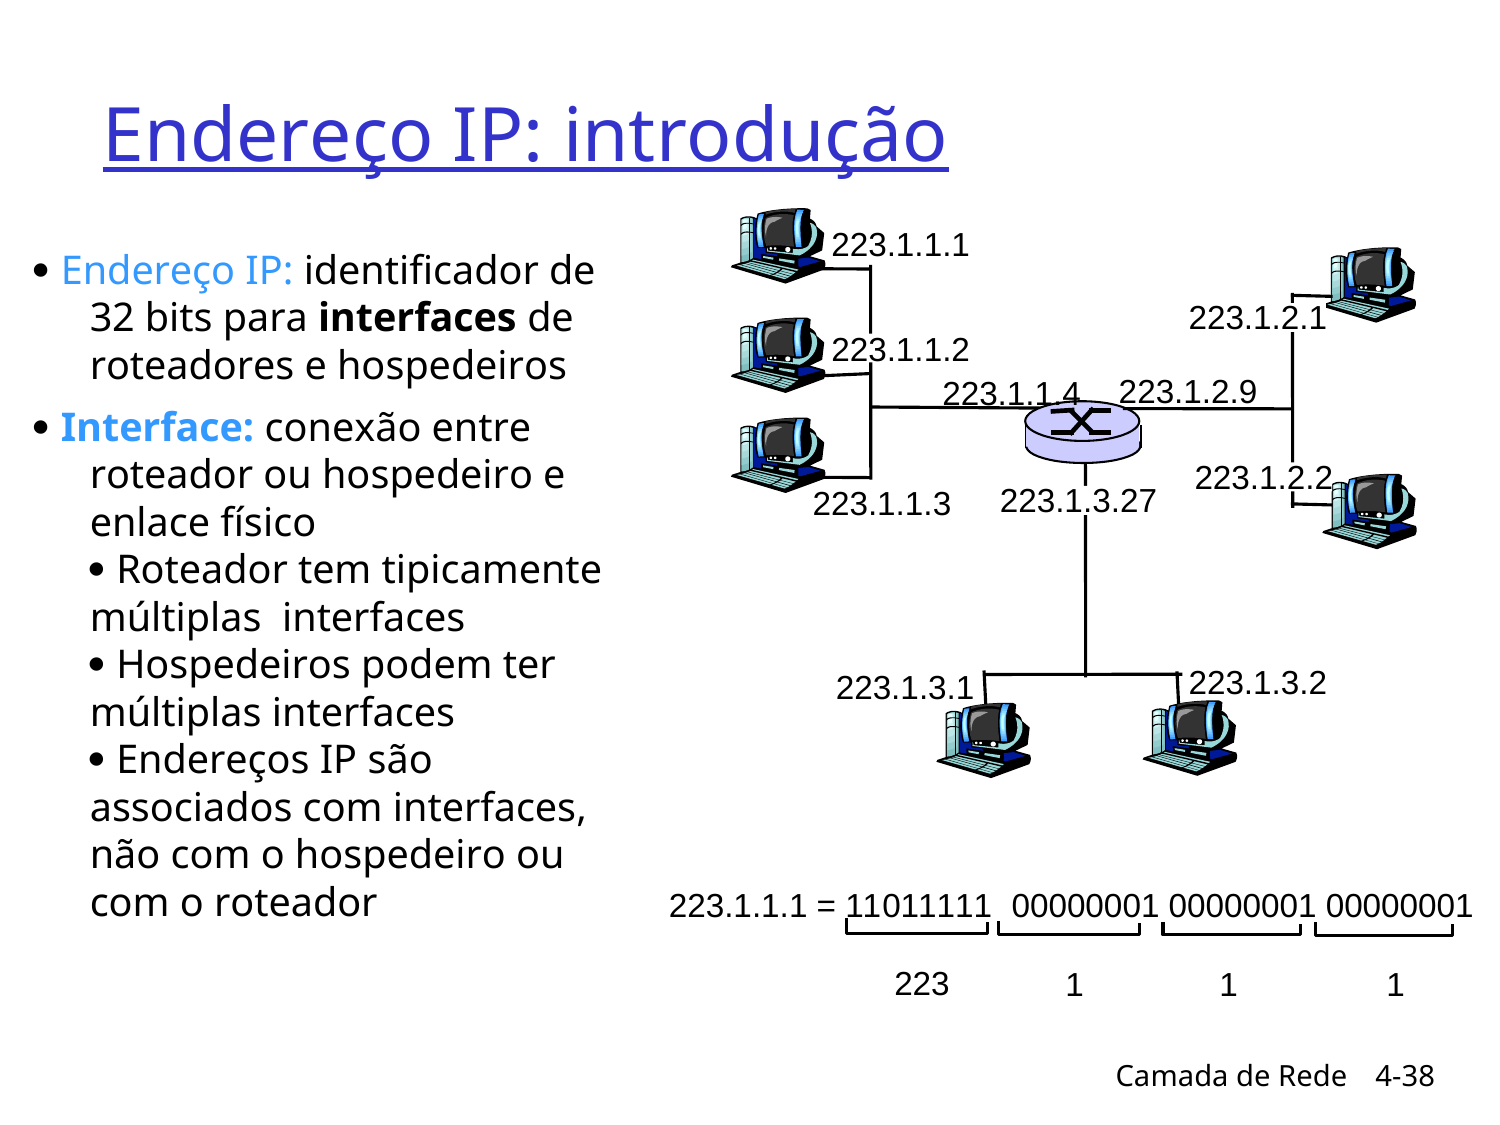

Endereço IP: introdução
223.1.1.1
 Endereço IP: identificador de 32 bits para interfaces de roteadores e hospedeiros
 Interface: conexão entre roteador ou hospedeiro e enlace físico
	 Roteador tem tipicamente múltiplas interfaces
	 Hospedeiros podem ter múltiplas interfaces
	 Endereços IP são associados com interfaces, não com o hospedeiro ou com o roteador
223.1.2.1
223.1.1.2
223.1.2.9
223.1.1.4
223.1.2.2
223.1.3.27
223.1.1.3
223.1.3.2
223.1.3.1
223.1.1.1 = 11011111 00000001 00000001 00000001
223
1
1
1
Camada de Rede